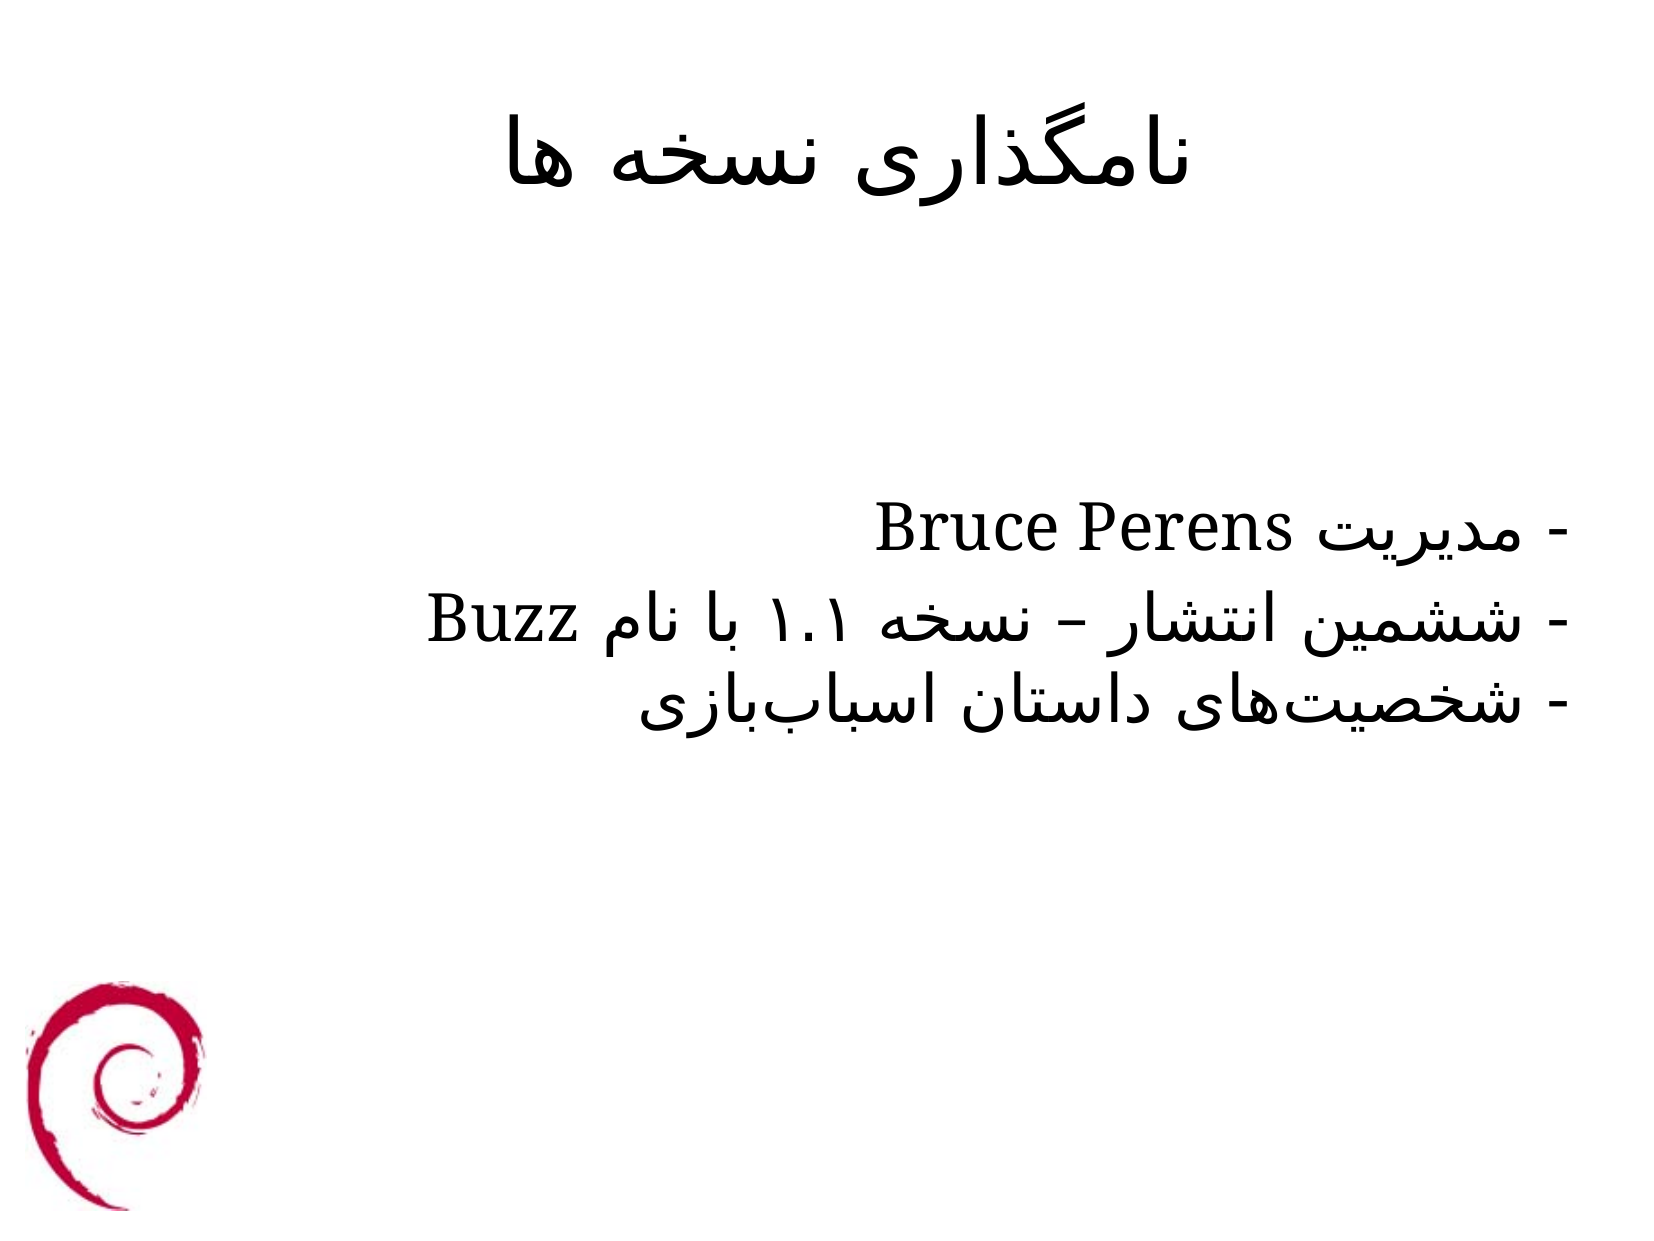

# نامگذاری نسخه ها
- 	مدیریت Bruce Perens
- 	ششمین انتشار – نسخه ۱.۱ با نام Buzz
- شخصیت‌های داستان اسباب‌بازی